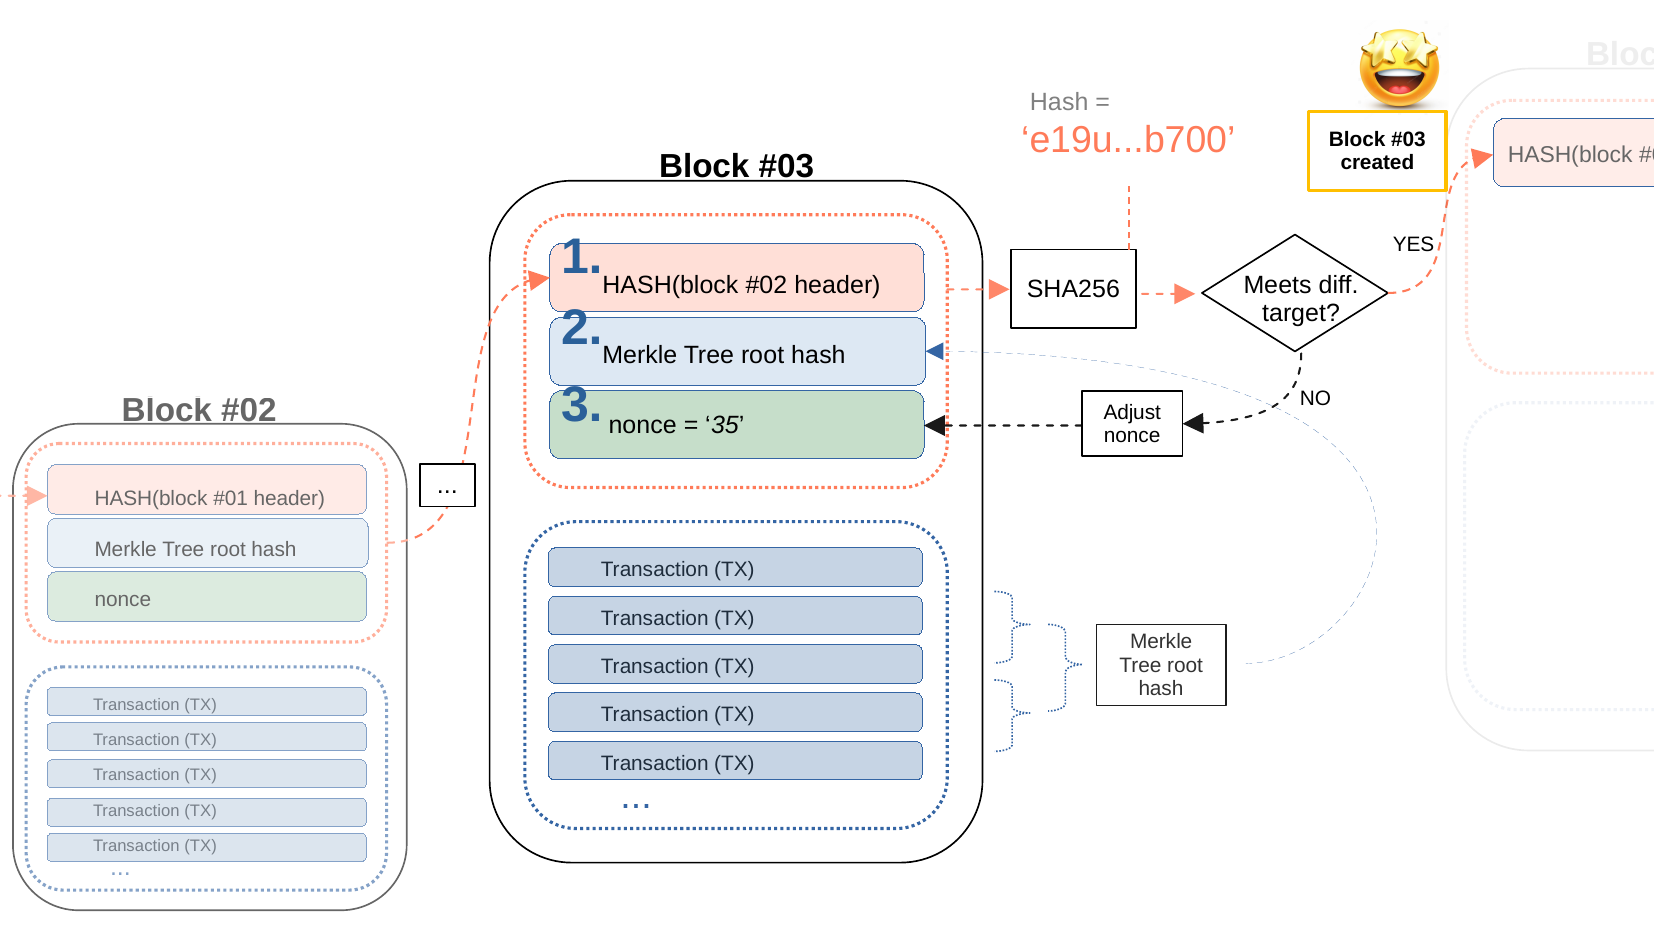

Block #04
Hash =
‘e19u...b700’
Block #03 created
HASH(block #03 header)
Block #03
1.
YES
SHA256
HASH(block #02 header)
Meets diff. target?
2.
Merkle Tree root hash
3.
NO
Block #02
Adjust nonce
nonce = ‘35’
...
HASH(block #01 header)
Merkle Tree root hash
Transaction (TX)
nonce
Transaction (TX)
Merkle Tree root hash
Transaction (TX)
Transaction (TX)
Transaction (TX)
Transaction (TX)
Transaction (TX)
Transaction (TX)
...
Transaction (TX)
Transaction (TX)
...